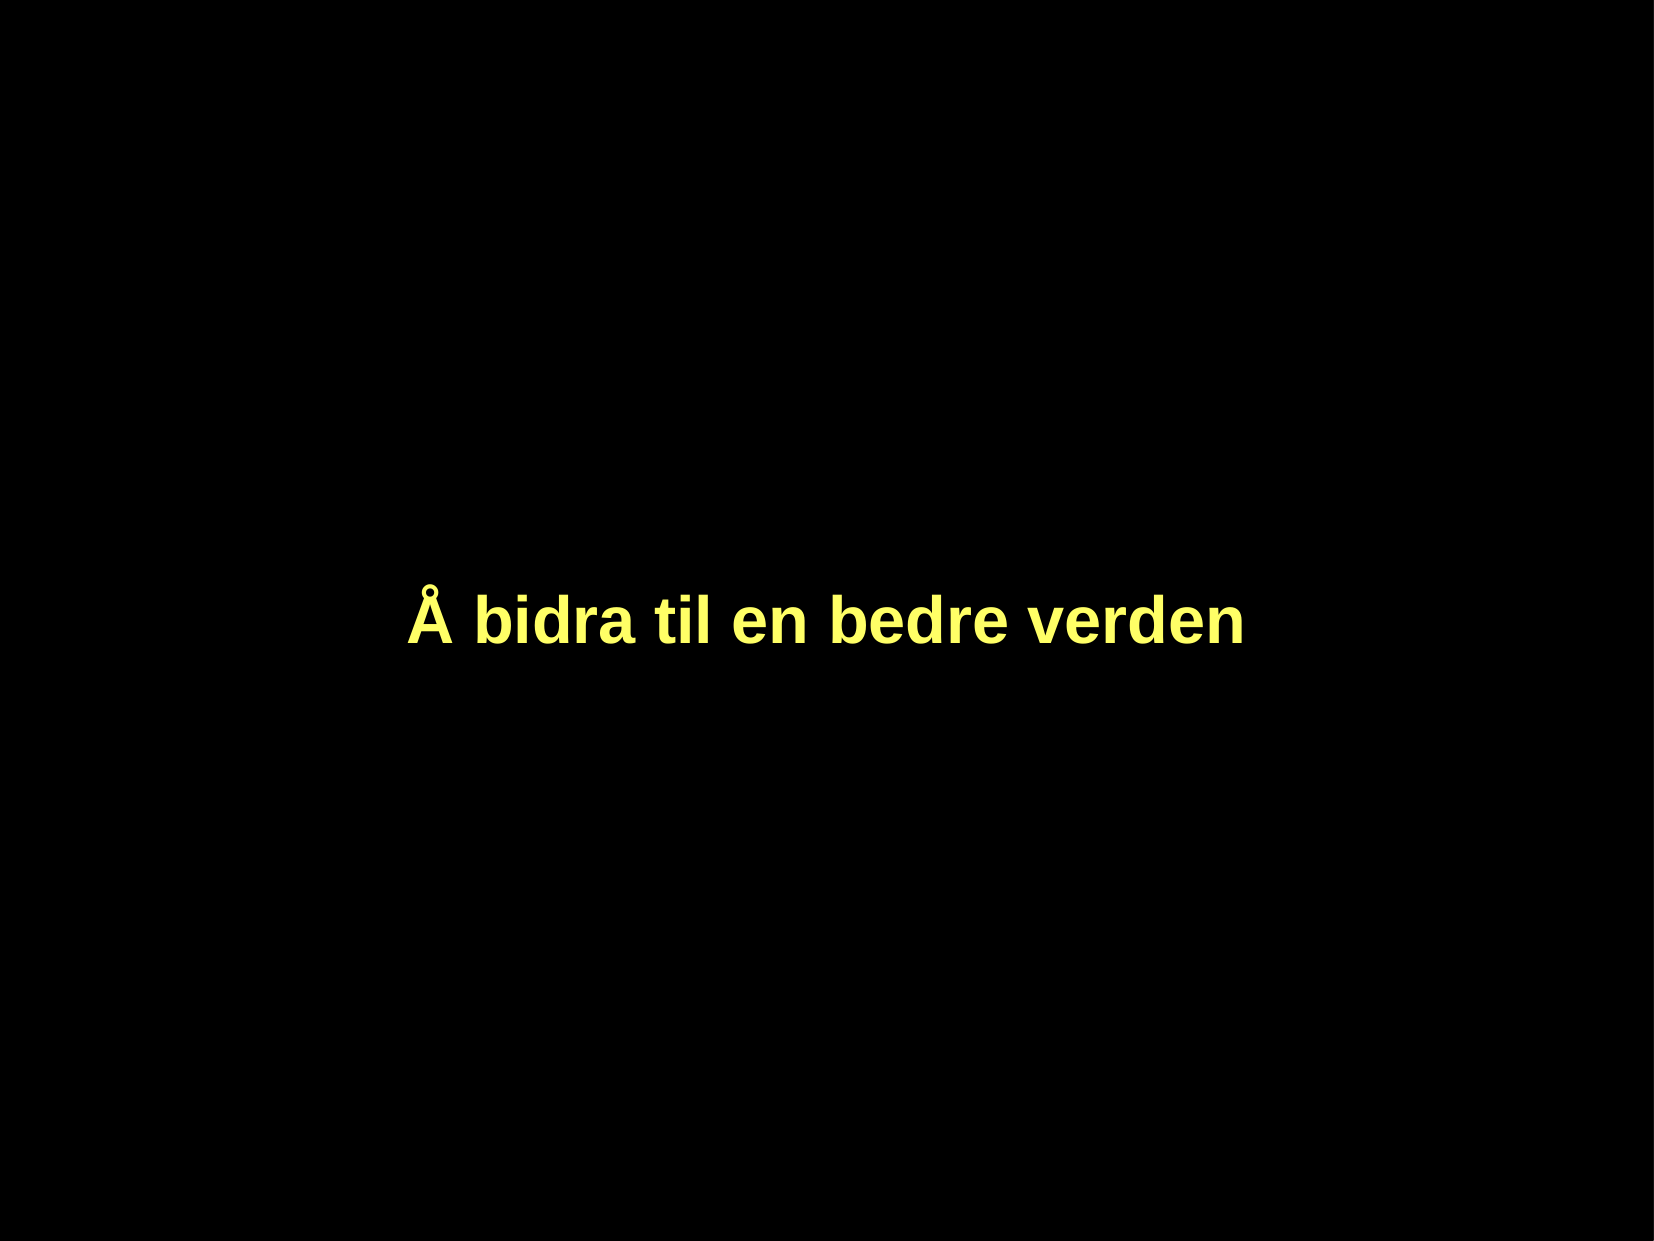

# Å bidra til en bedre verden